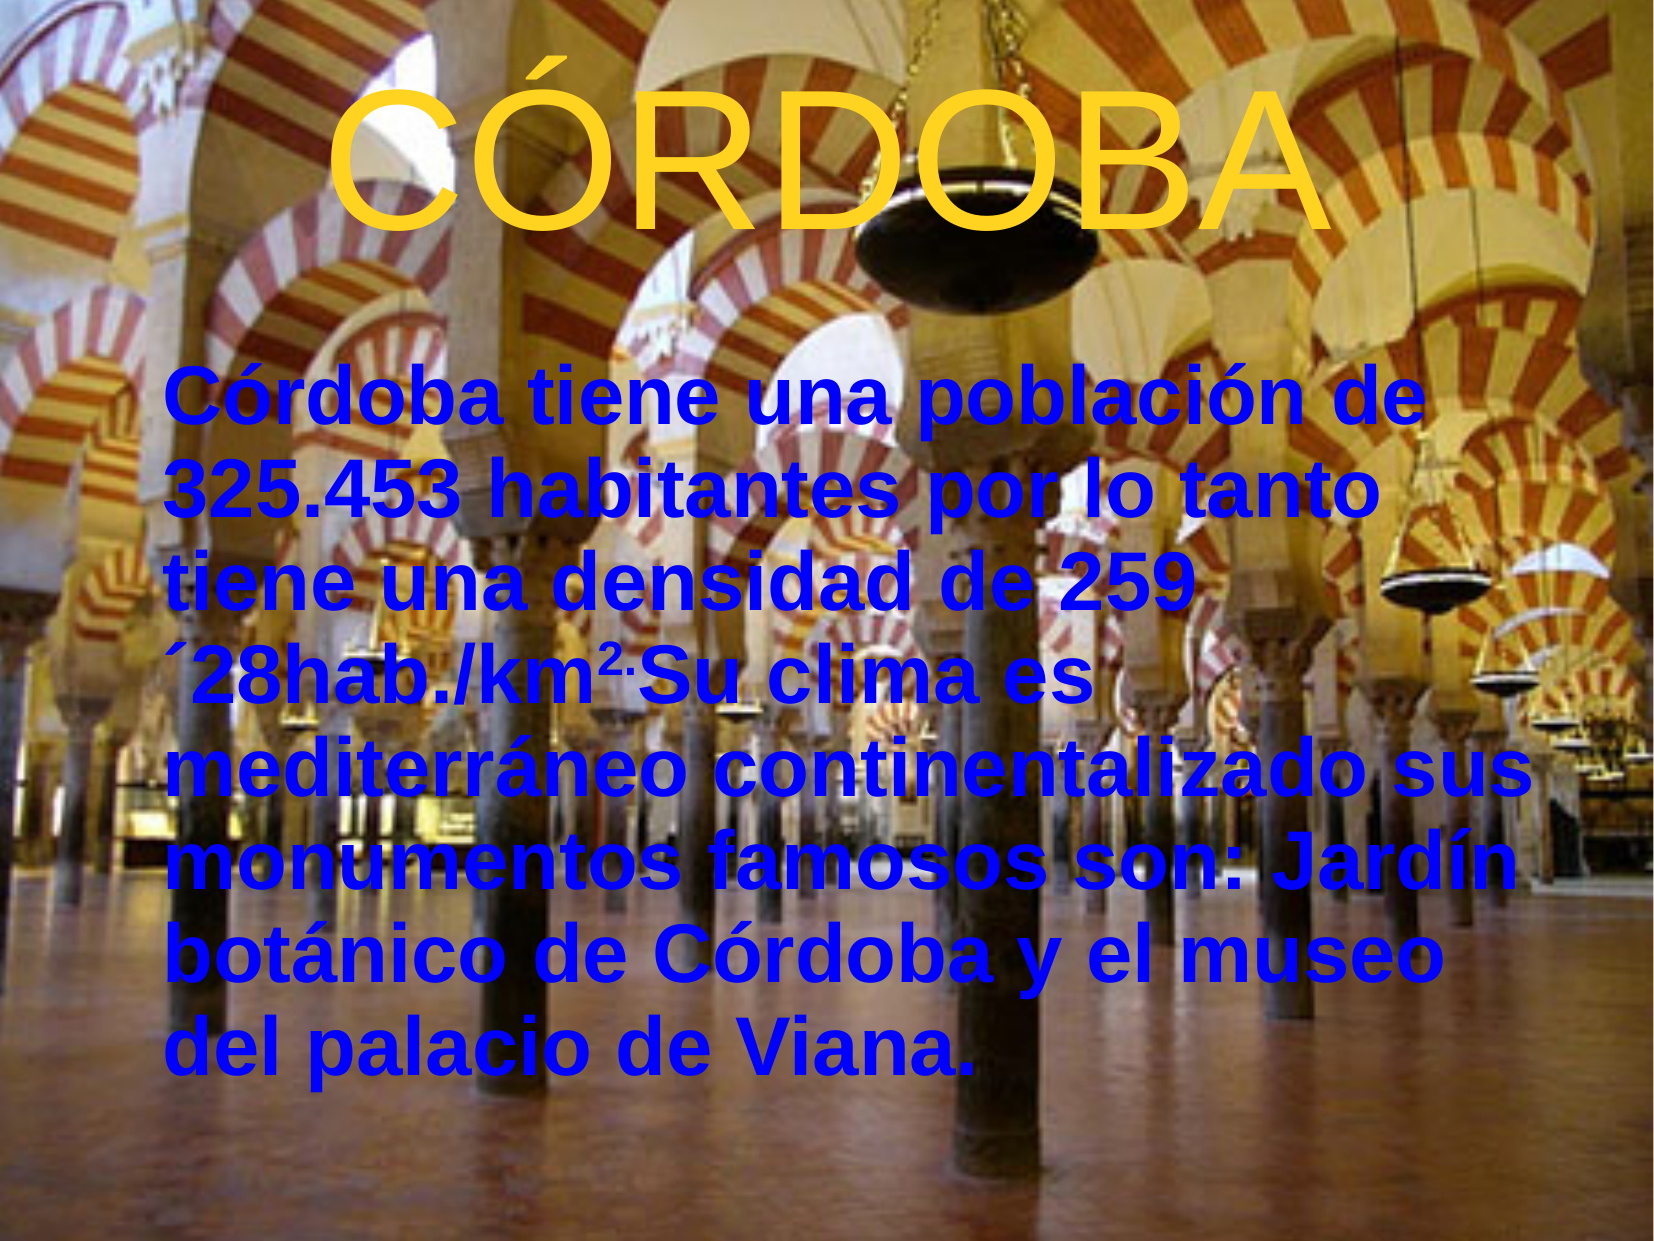

CÓRDOBA
Córdoba tiene una población de 325.453 habitantes por lo tanto tiene una densidad de 259´28hab./km2.Su clima es mediterráneo continentalizado sus monumentos famosos son: Jardín botánico de Córdoba y el museo del palacio de Viana.